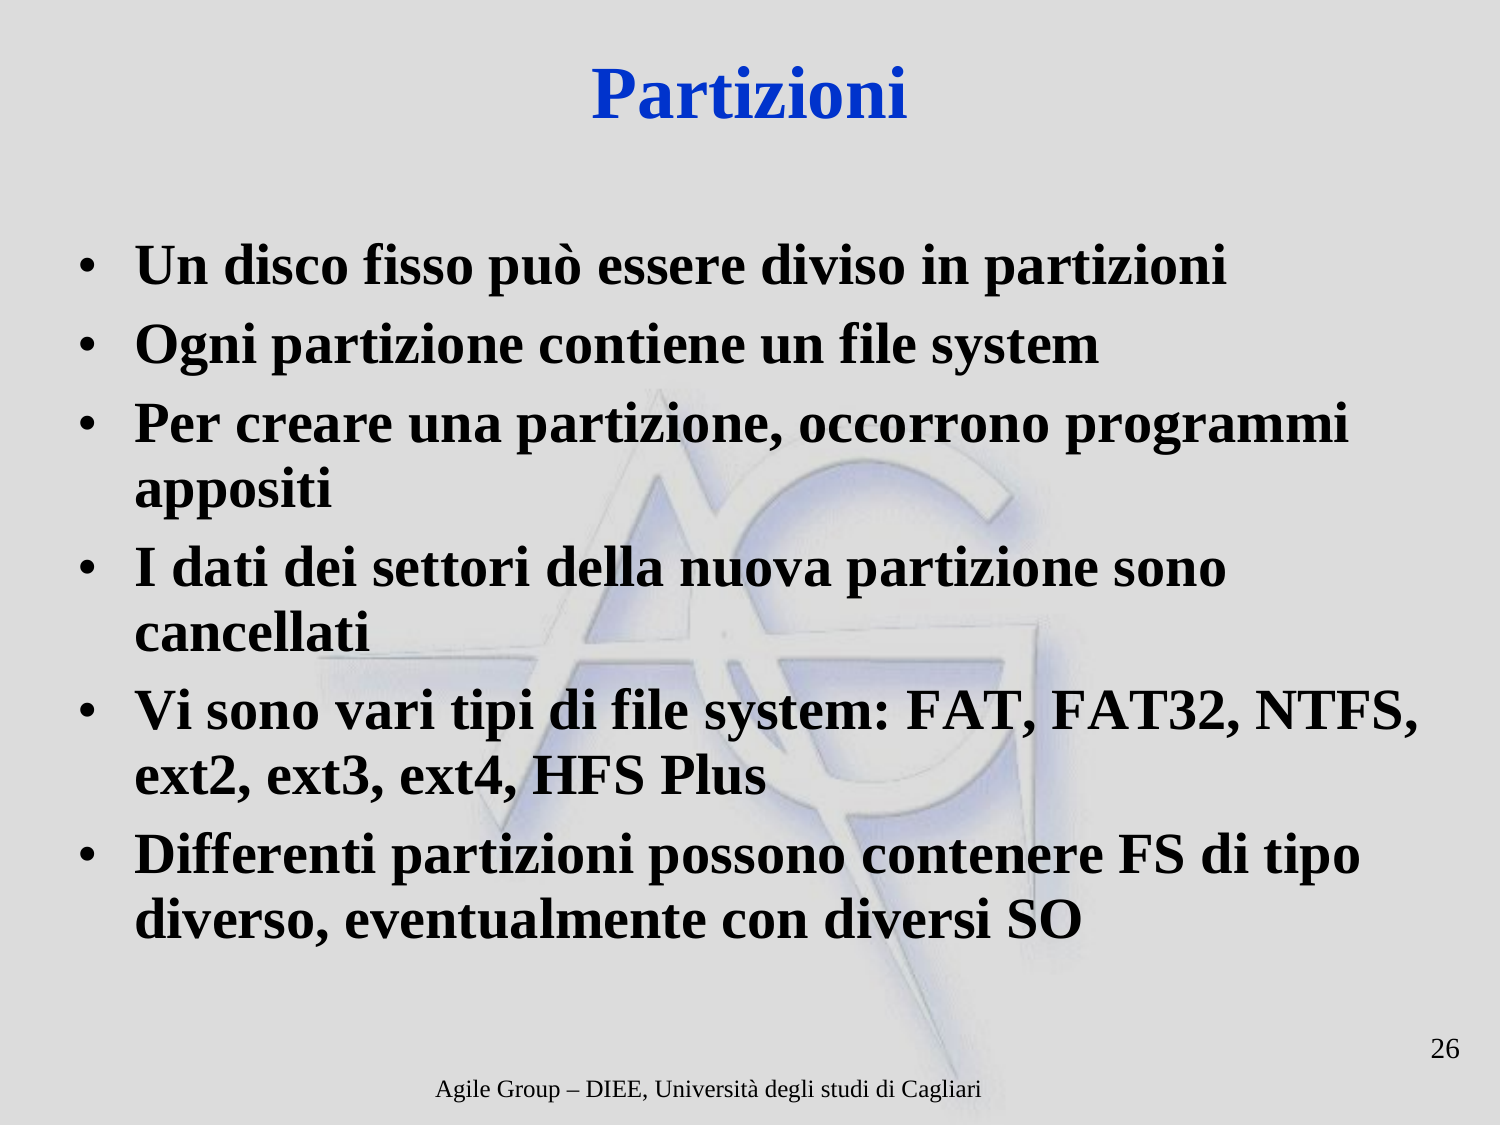

# Partizioni
Un disco fisso può essere diviso in partizioni
Ogni partizione contiene un file system
Per creare una partizione, occorrono programmi appositi
I dati dei settori della nuova partizione sono cancellati
Vi sono vari tipi di file system: FAT, FAT32, NTFS, ext2, ext3, ext4, HFS Plus
Differenti partizioni possono contenere FS di tipo diverso, eventualmente con diversi SO
26